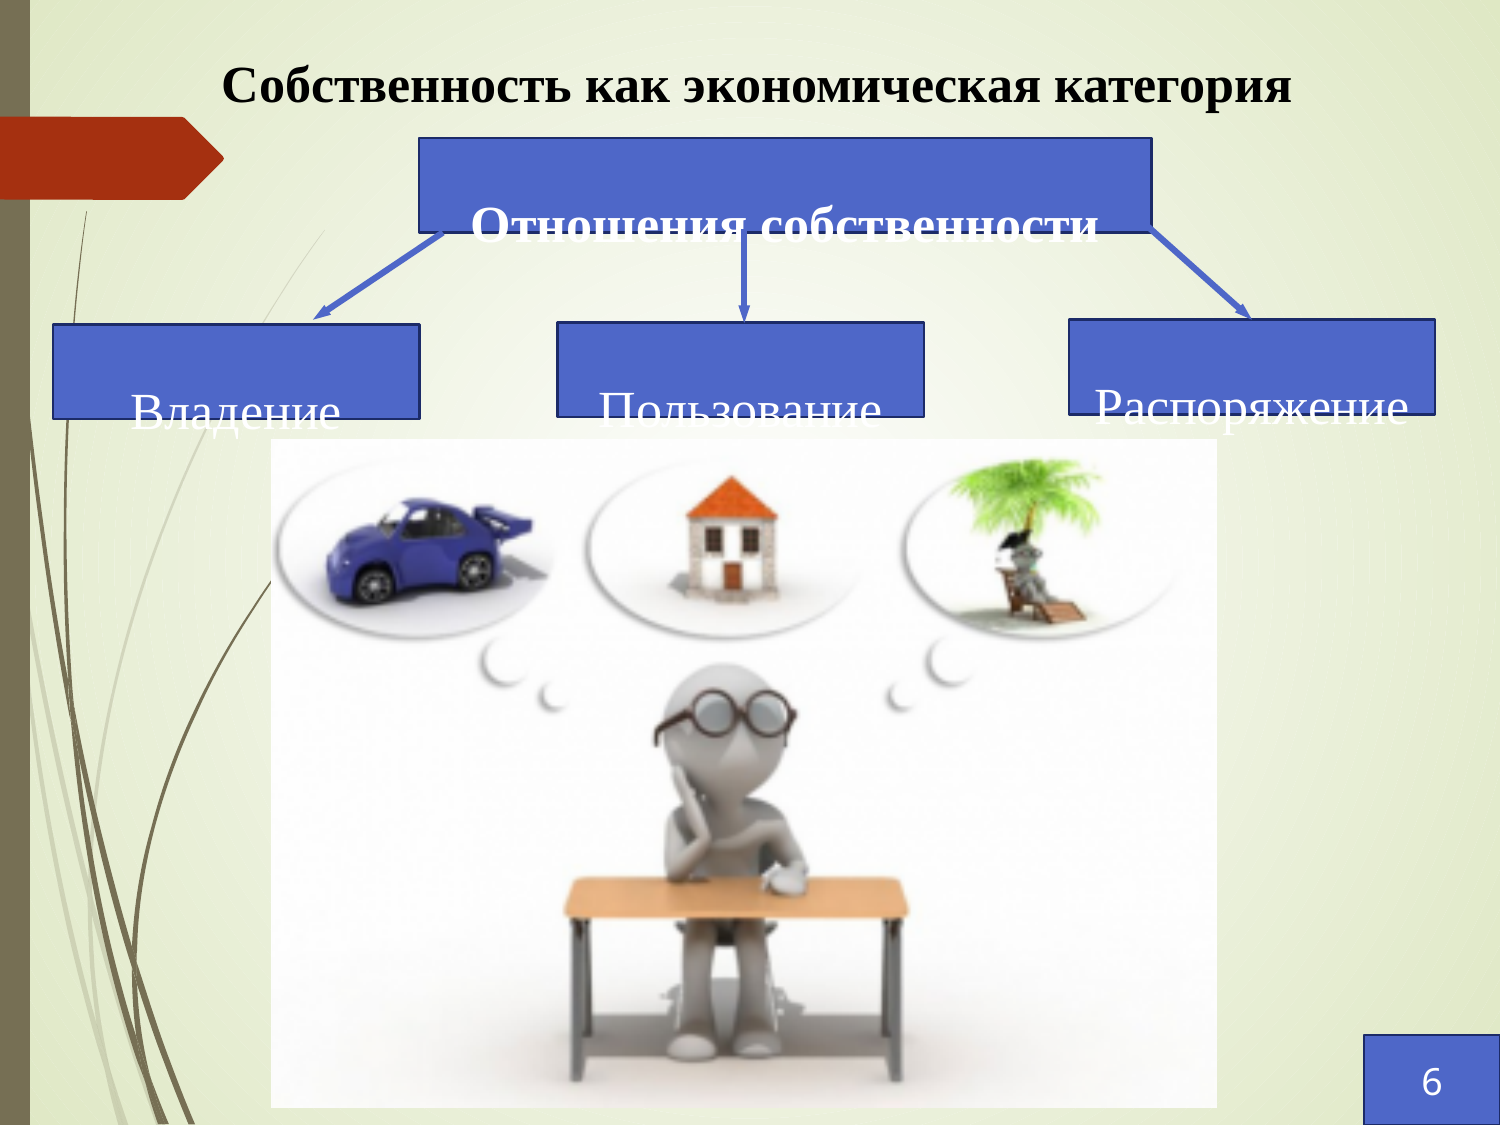

Собственность как экономическая категория
Отношения собственности
Распоряжение
Пользование
Владение
6